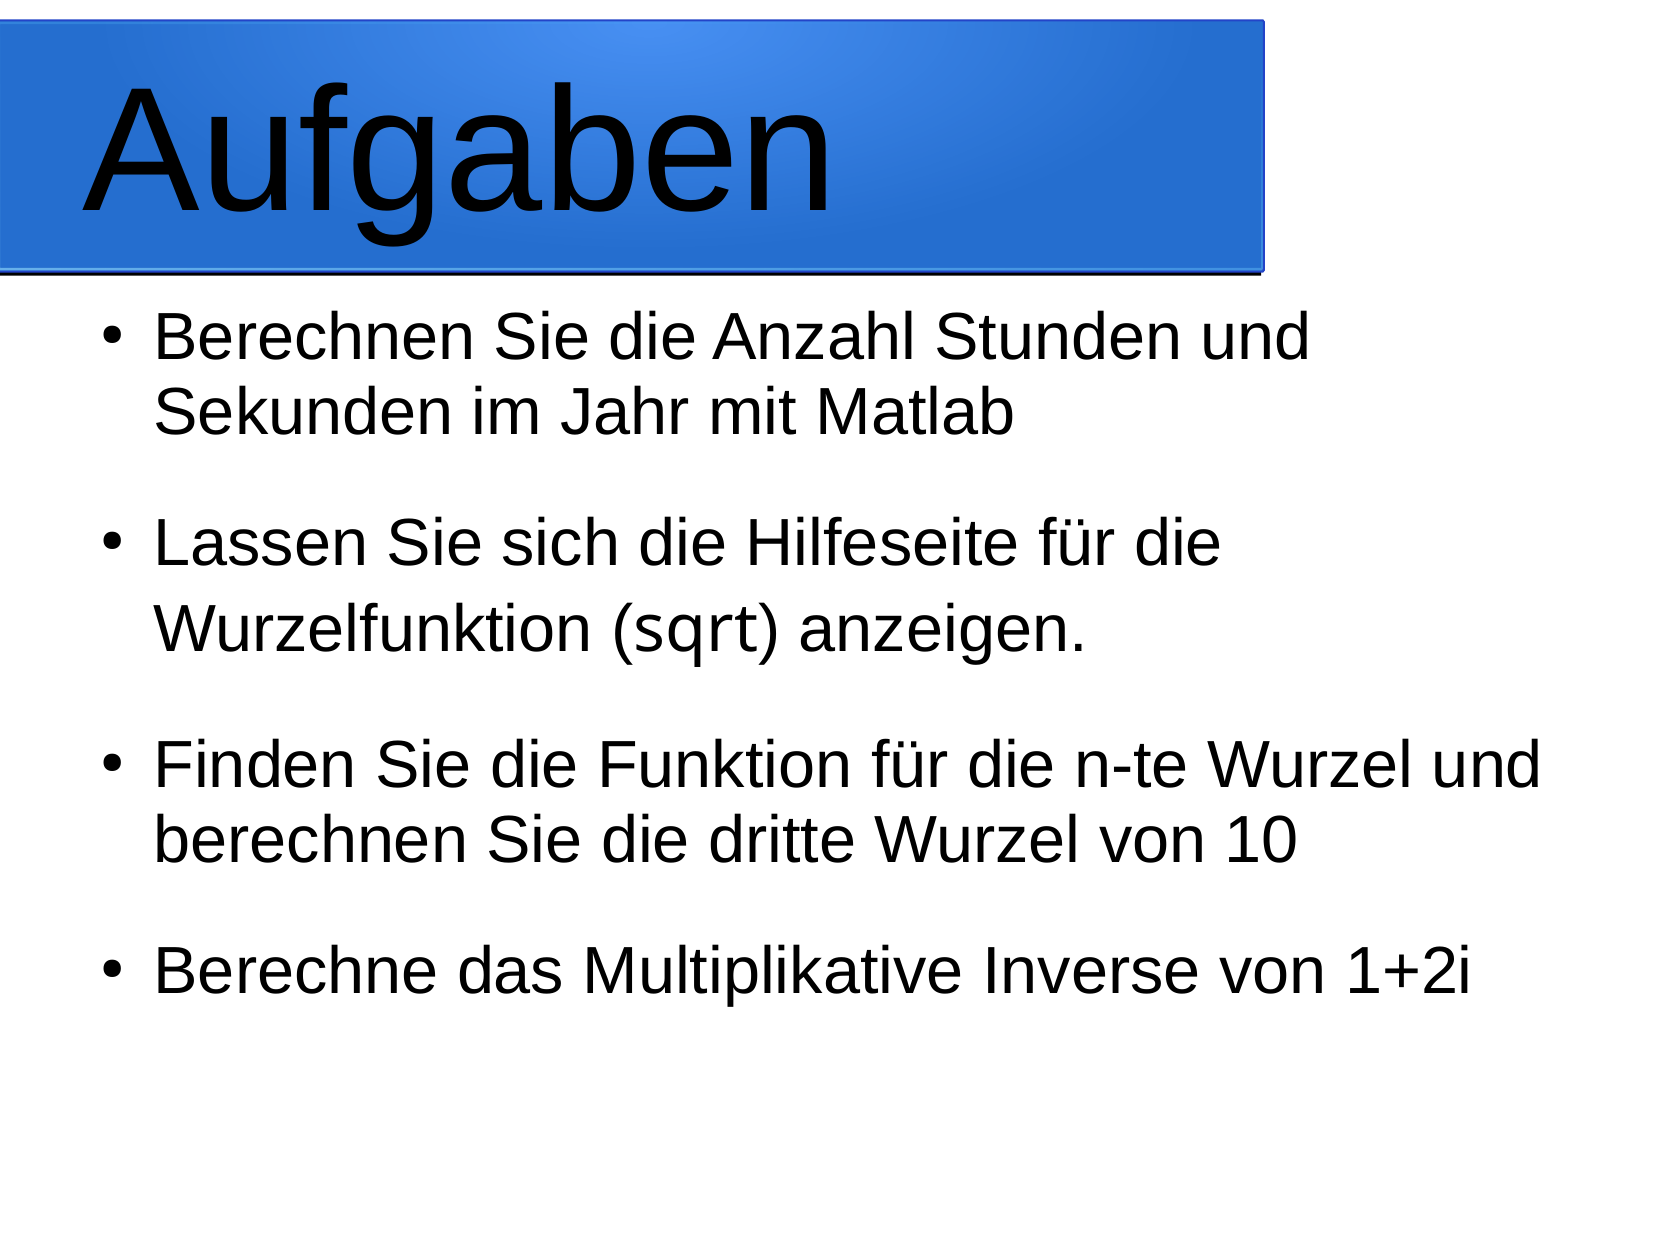

# Aufgaben
Berechnen Sie die Anzahl Stunden und Sekunden im Jahr mit Matlab
Lassen Sie sich die Hilfeseite für die Wurzelfunktion (sqrt) anzeigen.
Finden Sie die Funktion für die n-te Wurzel und berechnen Sie die dritte Wurzel von 10
Berechne das Multiplikative Inverse von 1+2i